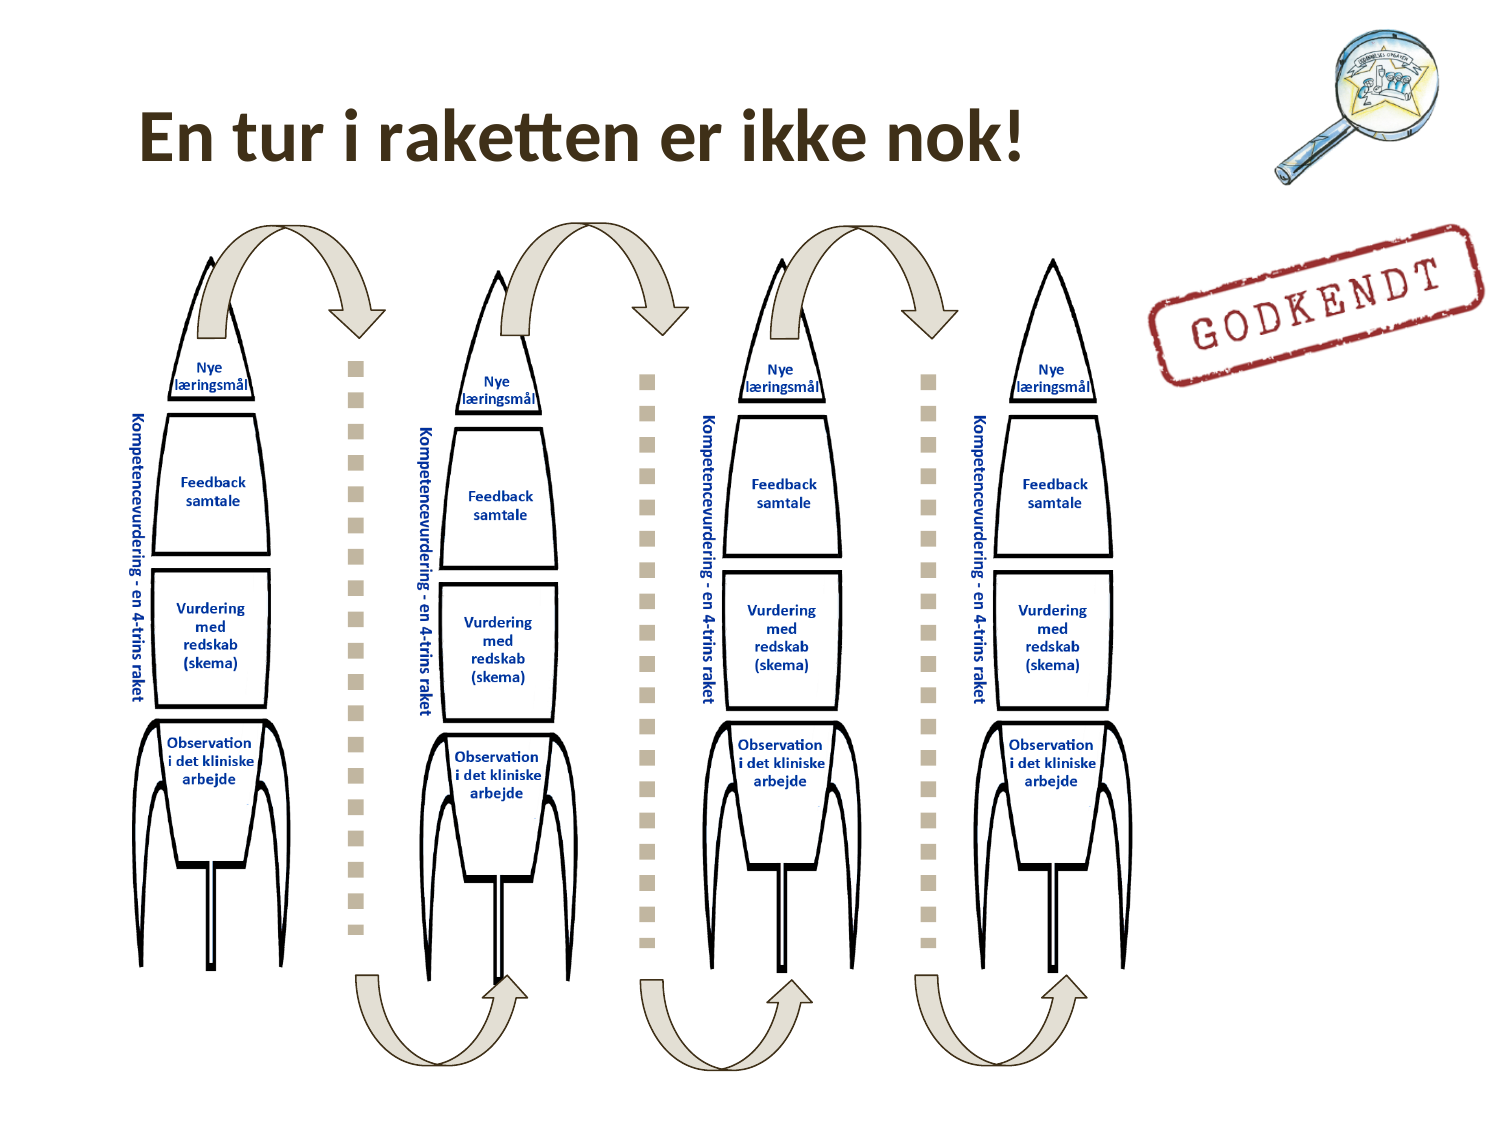

# En tur i raketten er ikke nok!